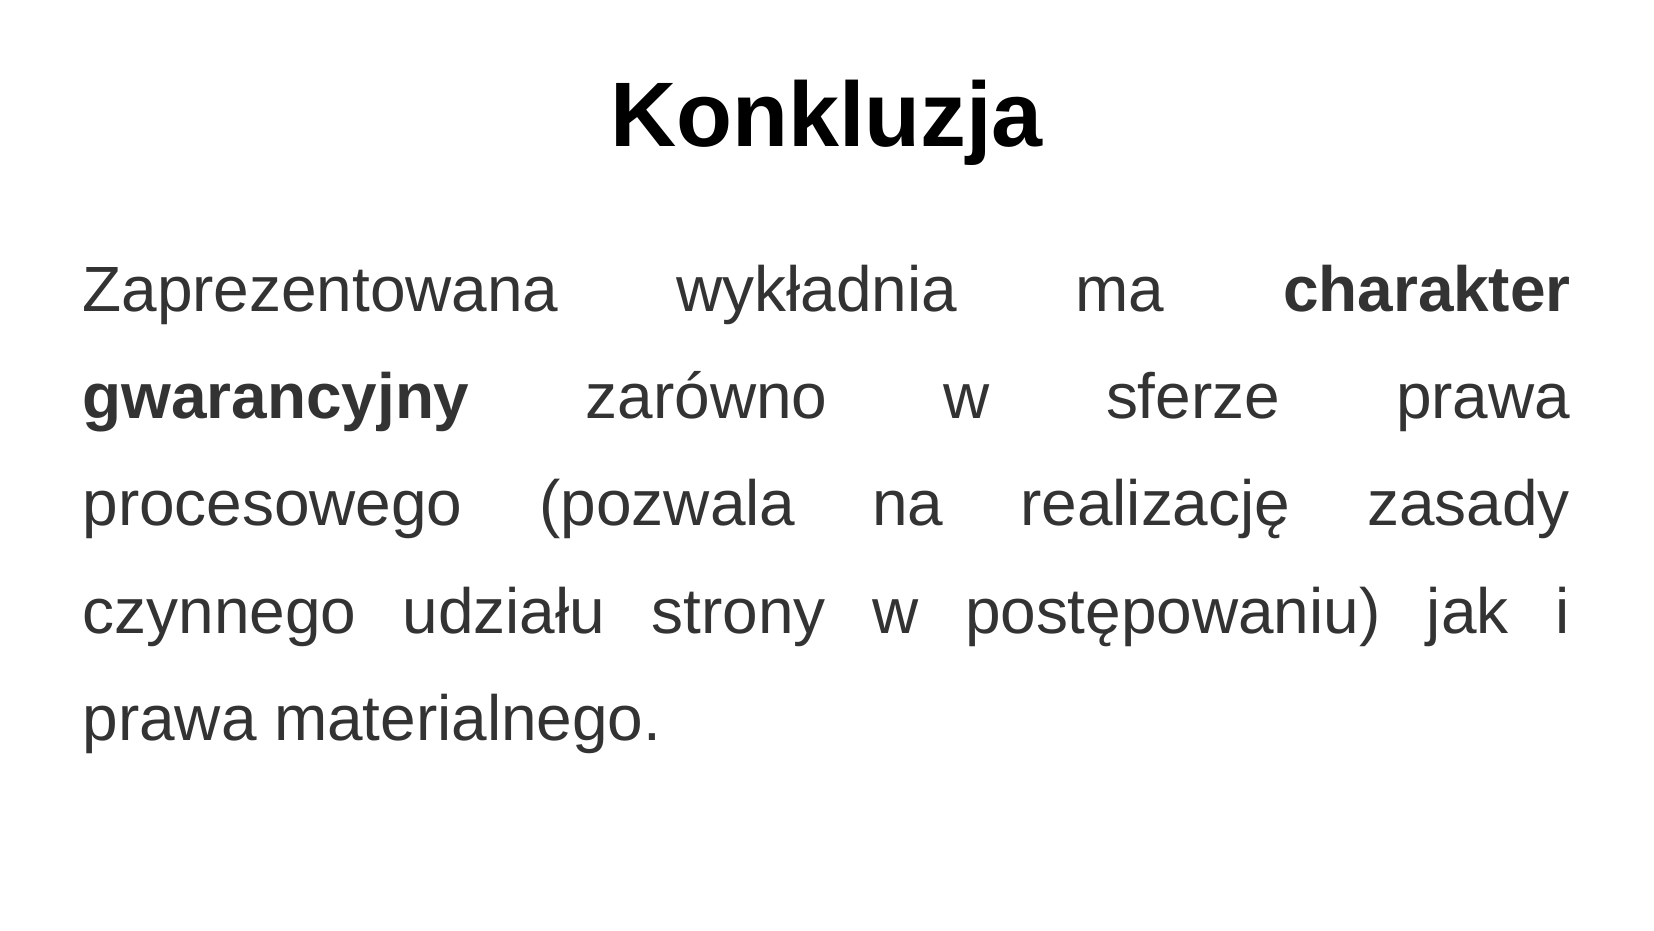

# Konkluzja
Zaprezentowana wykładnia ma charakter gwarancyjny zarówno w sferze prawa procesowego (pozwala na realizację zasady czynnego udziału strony w postępowaniu) jak i prawa materialnego.